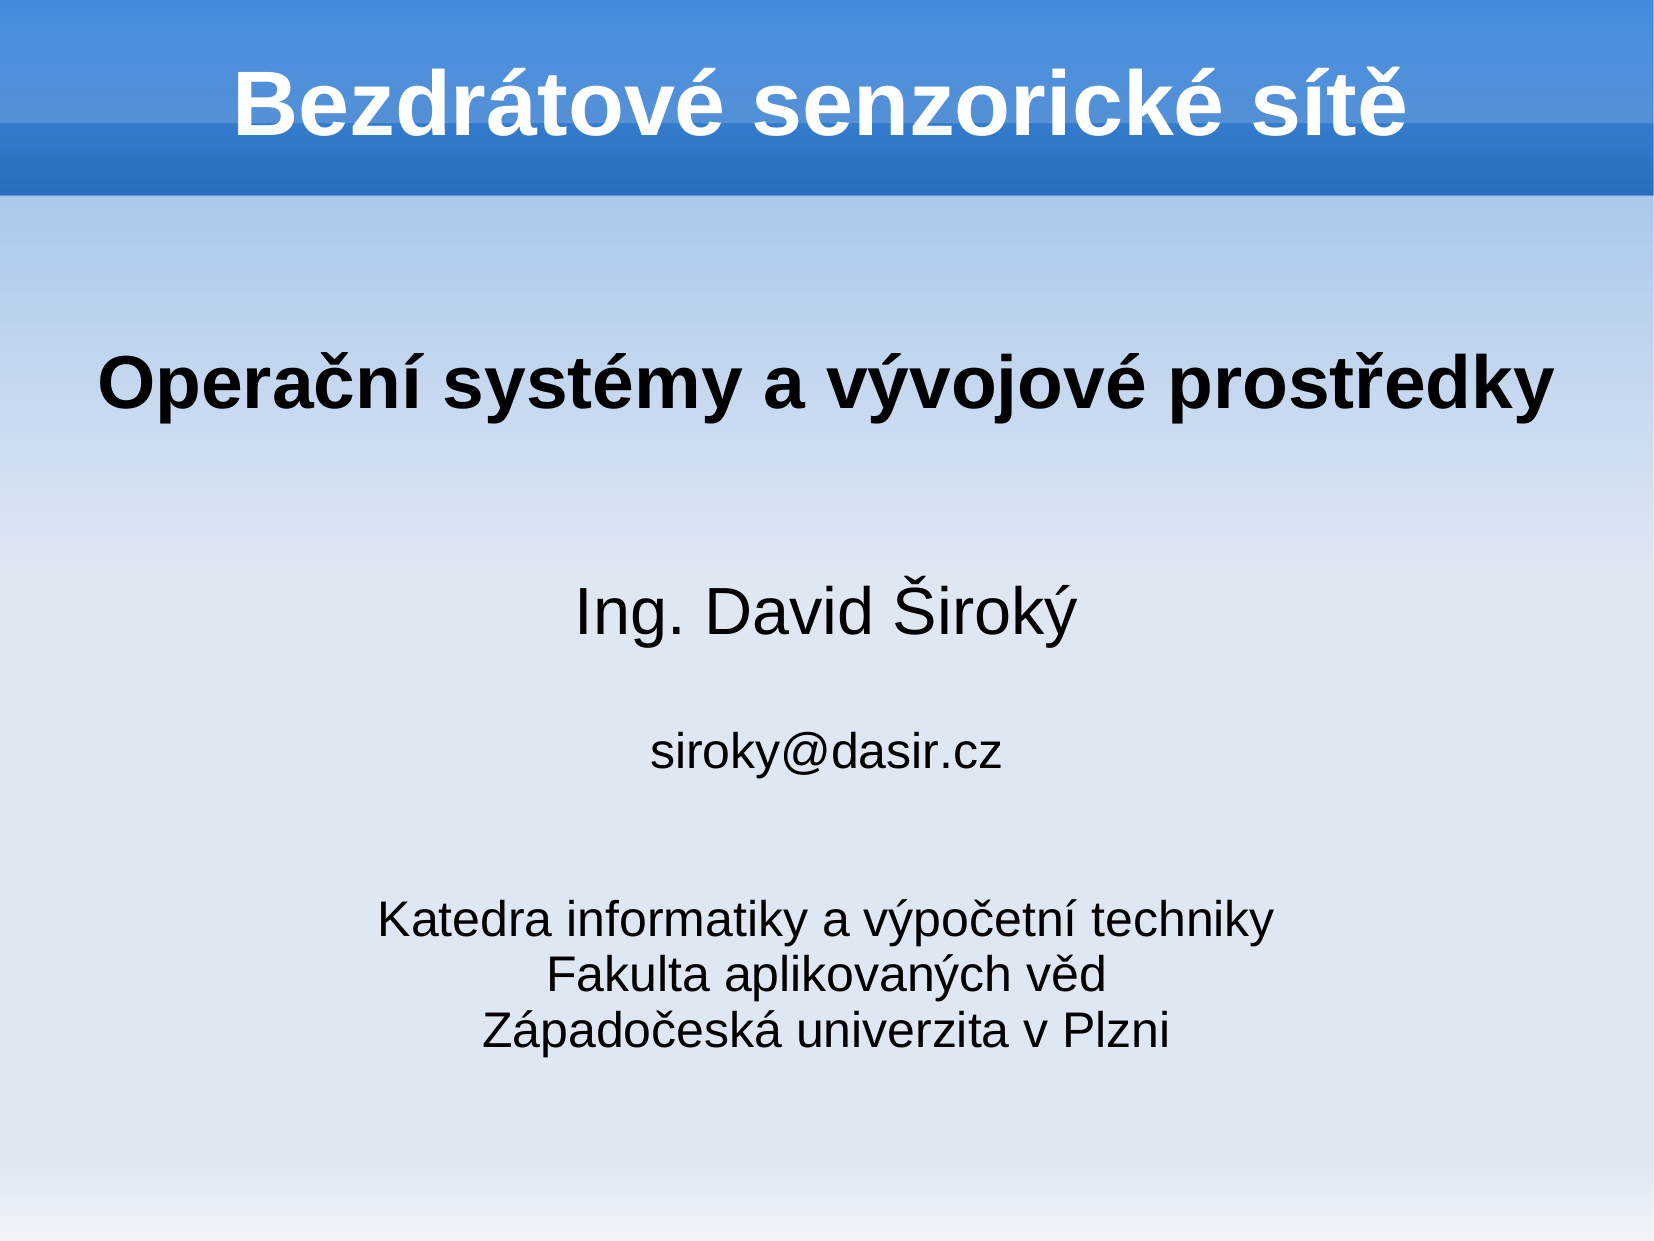

# Bezdrátové senzorické sítě
Operační systémy a vývojové prostředky
Ing. David Široký
siroky@dasir.cz
Katedra informatiky a výpočetní techniky
Fakulta aplikovaných věd
Západočeská univerzita v Plzni